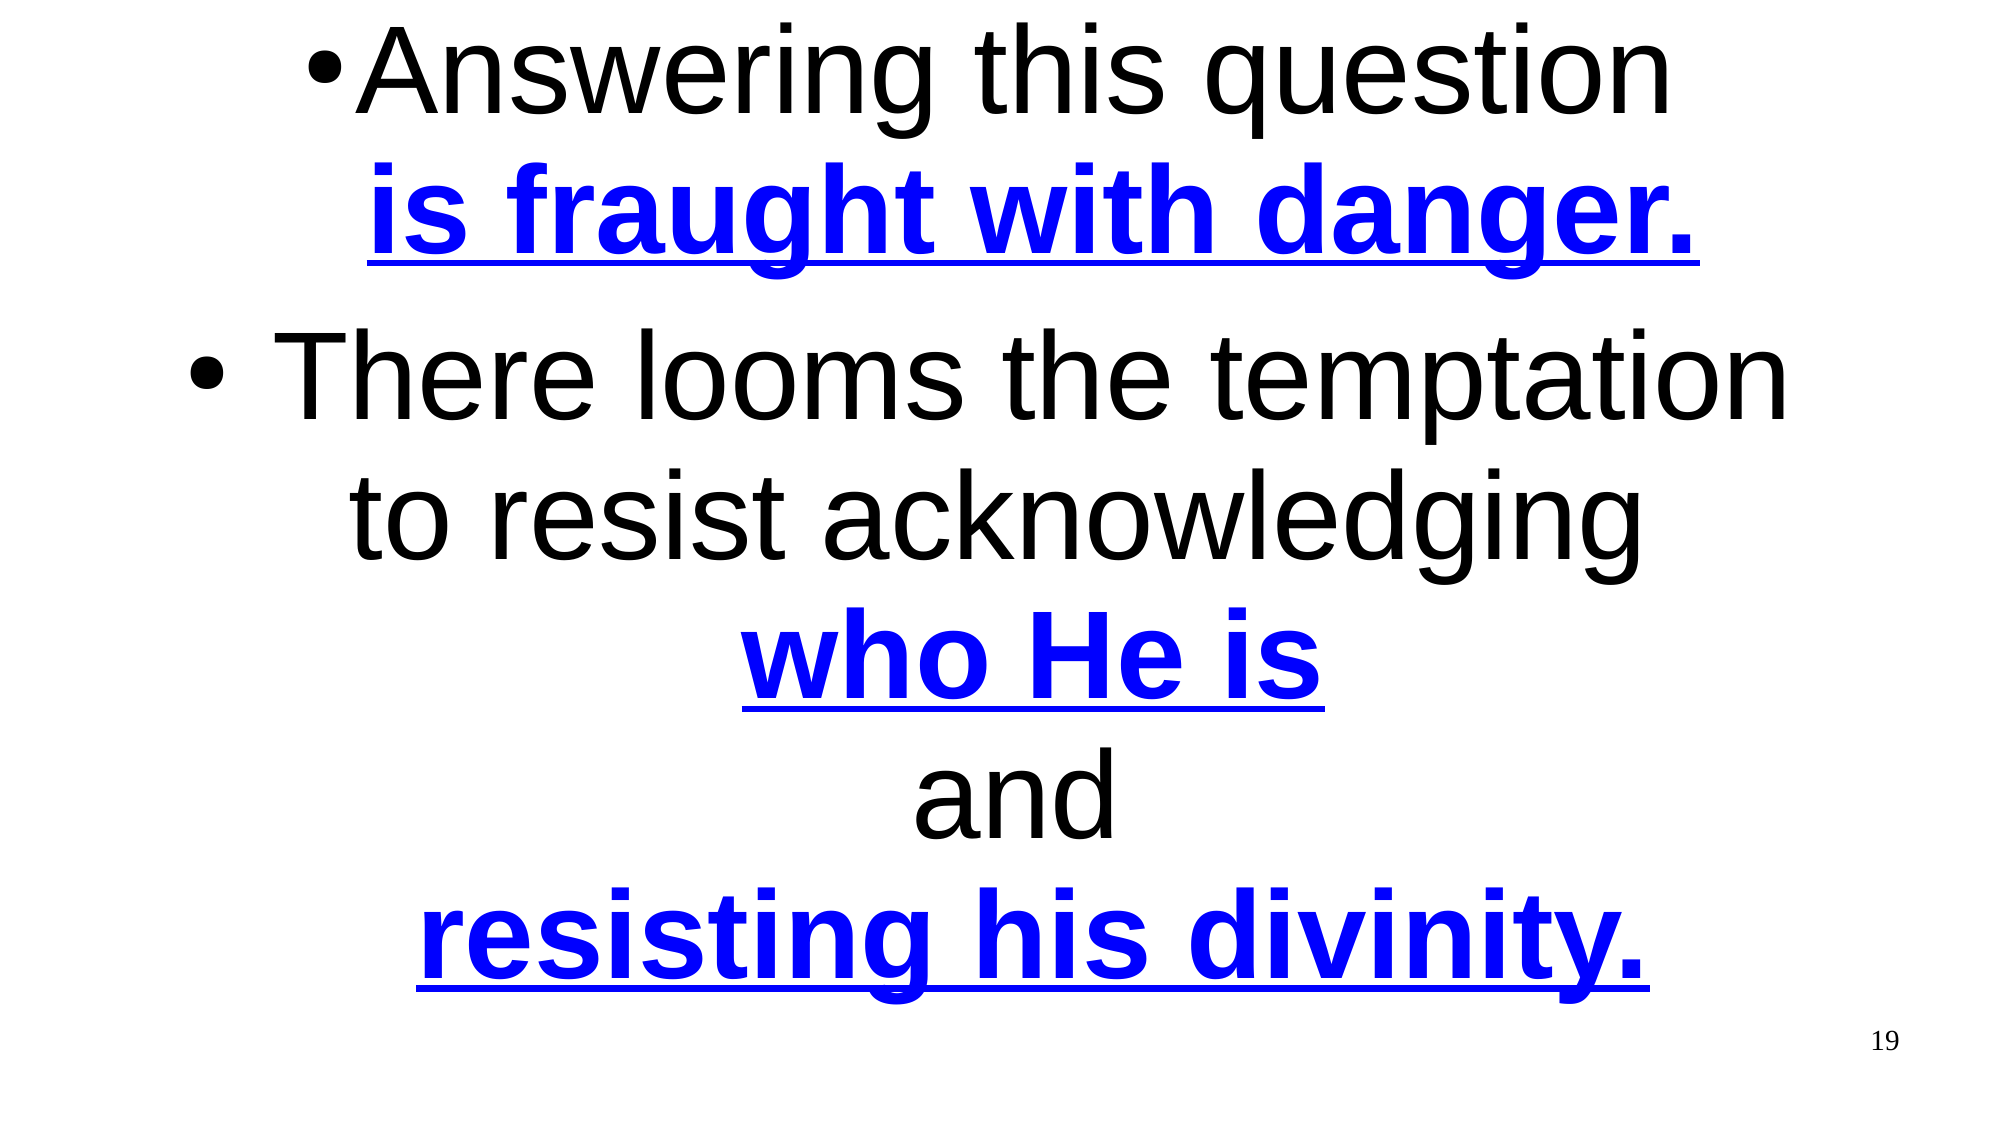

# Answering this question is fraught with danger.
 There looms the temptation
to resist acknowledging
who He is
and
resisting his divinity.
19